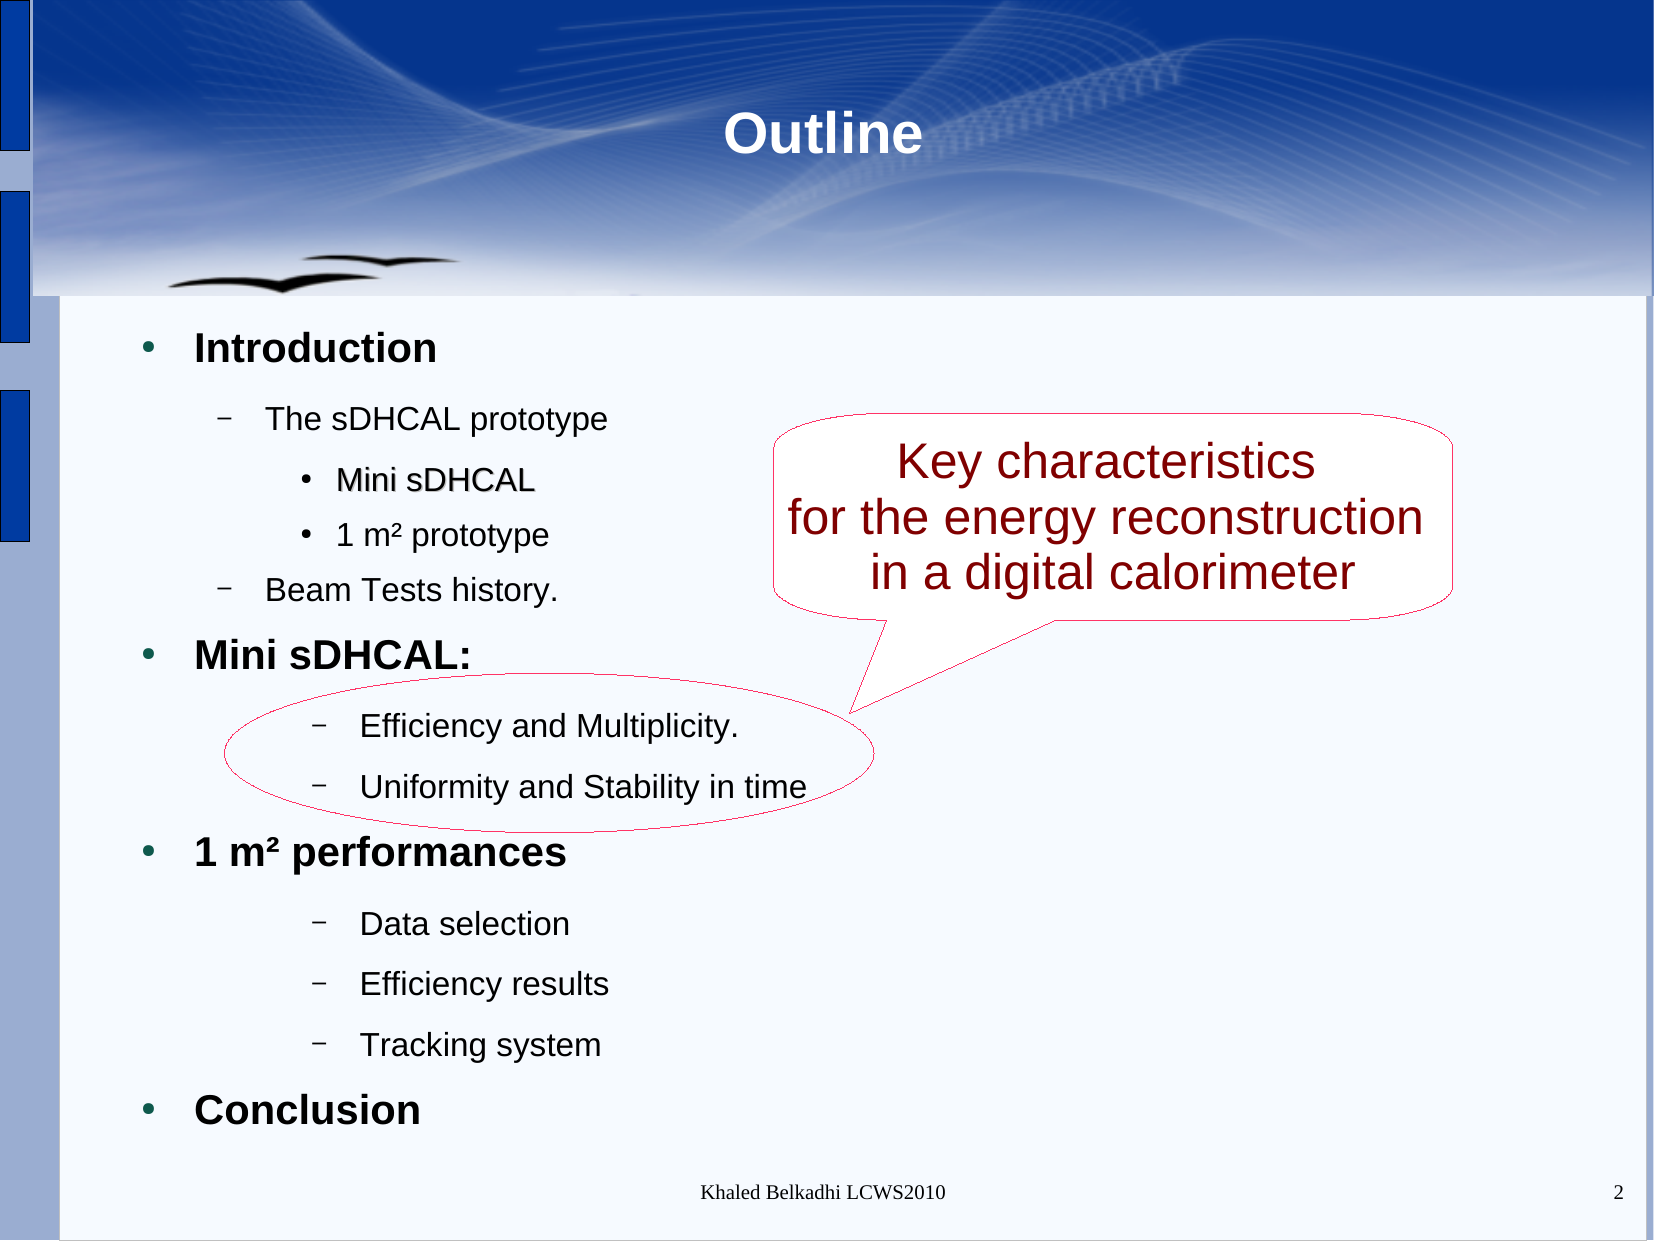

# Outline
Introduction
The sDHCAL prototype
Mini sDHCAL
1 m² prototype
Beam Tests history.
Mini sDHCAL:
Efficiency and Multiplicity.
Uniformity and Stability in time
1 m² performances
Data selection
Efficiency results
Tracking system
Conclusion
Key characteristics
for the energy reconstruction
in a digital calorimeter
Khaled Belkadhi LCWS2010